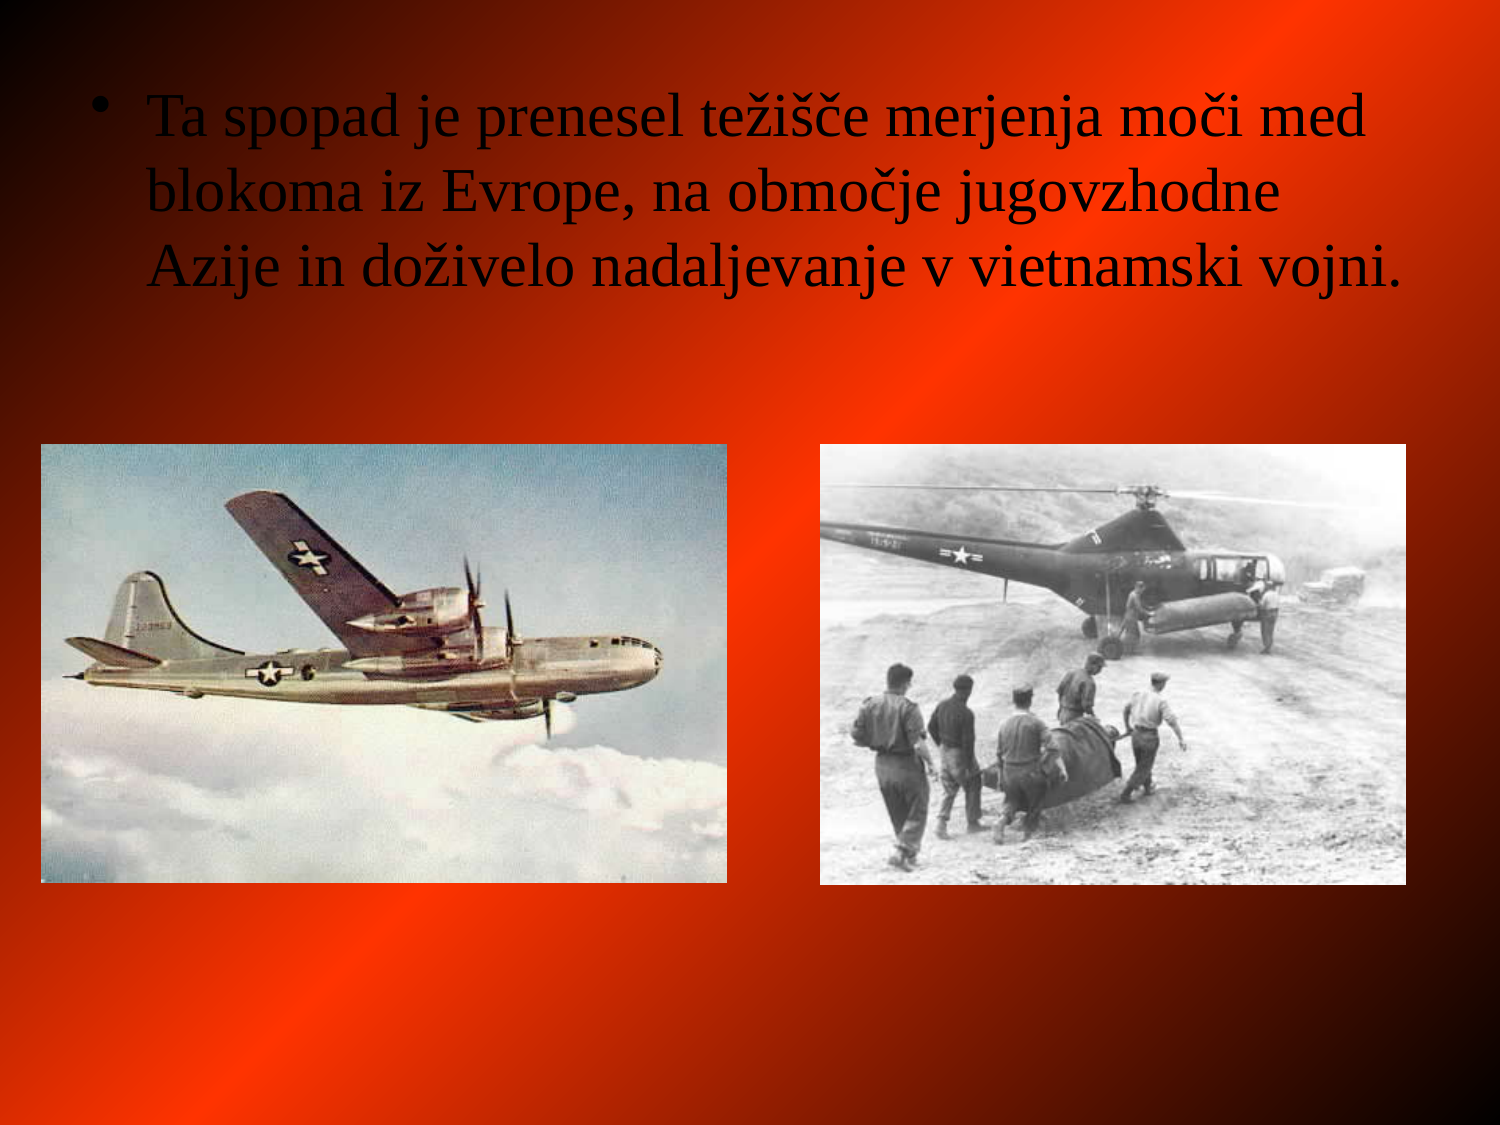

#
Ta spopad je prenesel težišče merjenja moči med blokoma iz Evrope, na območje jugovzhodne Azije in doživelo nadaljevanje v vietnamski vojni.